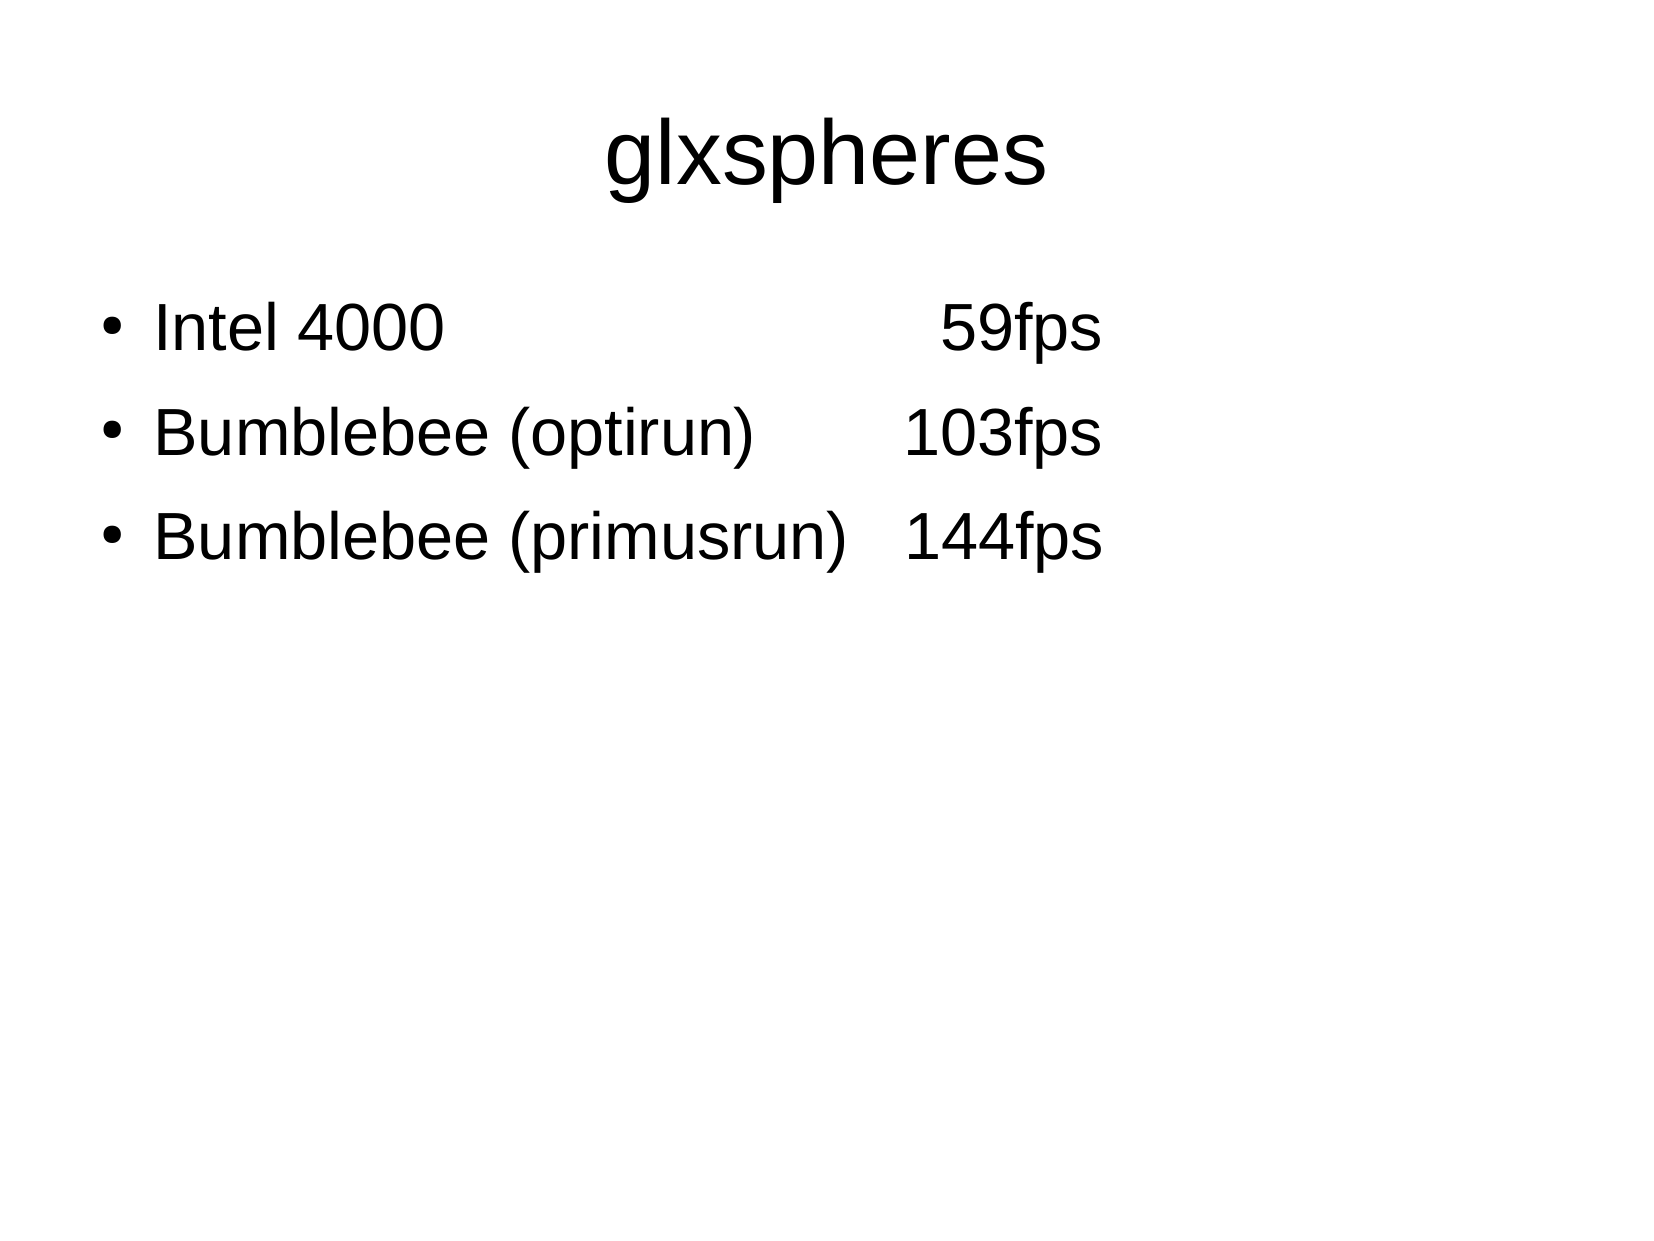

# glxspheres
Intel 4000					 		 59fps
Bumblebee (optirun) 		103fps
Bumblebee (primusrun) 144fps